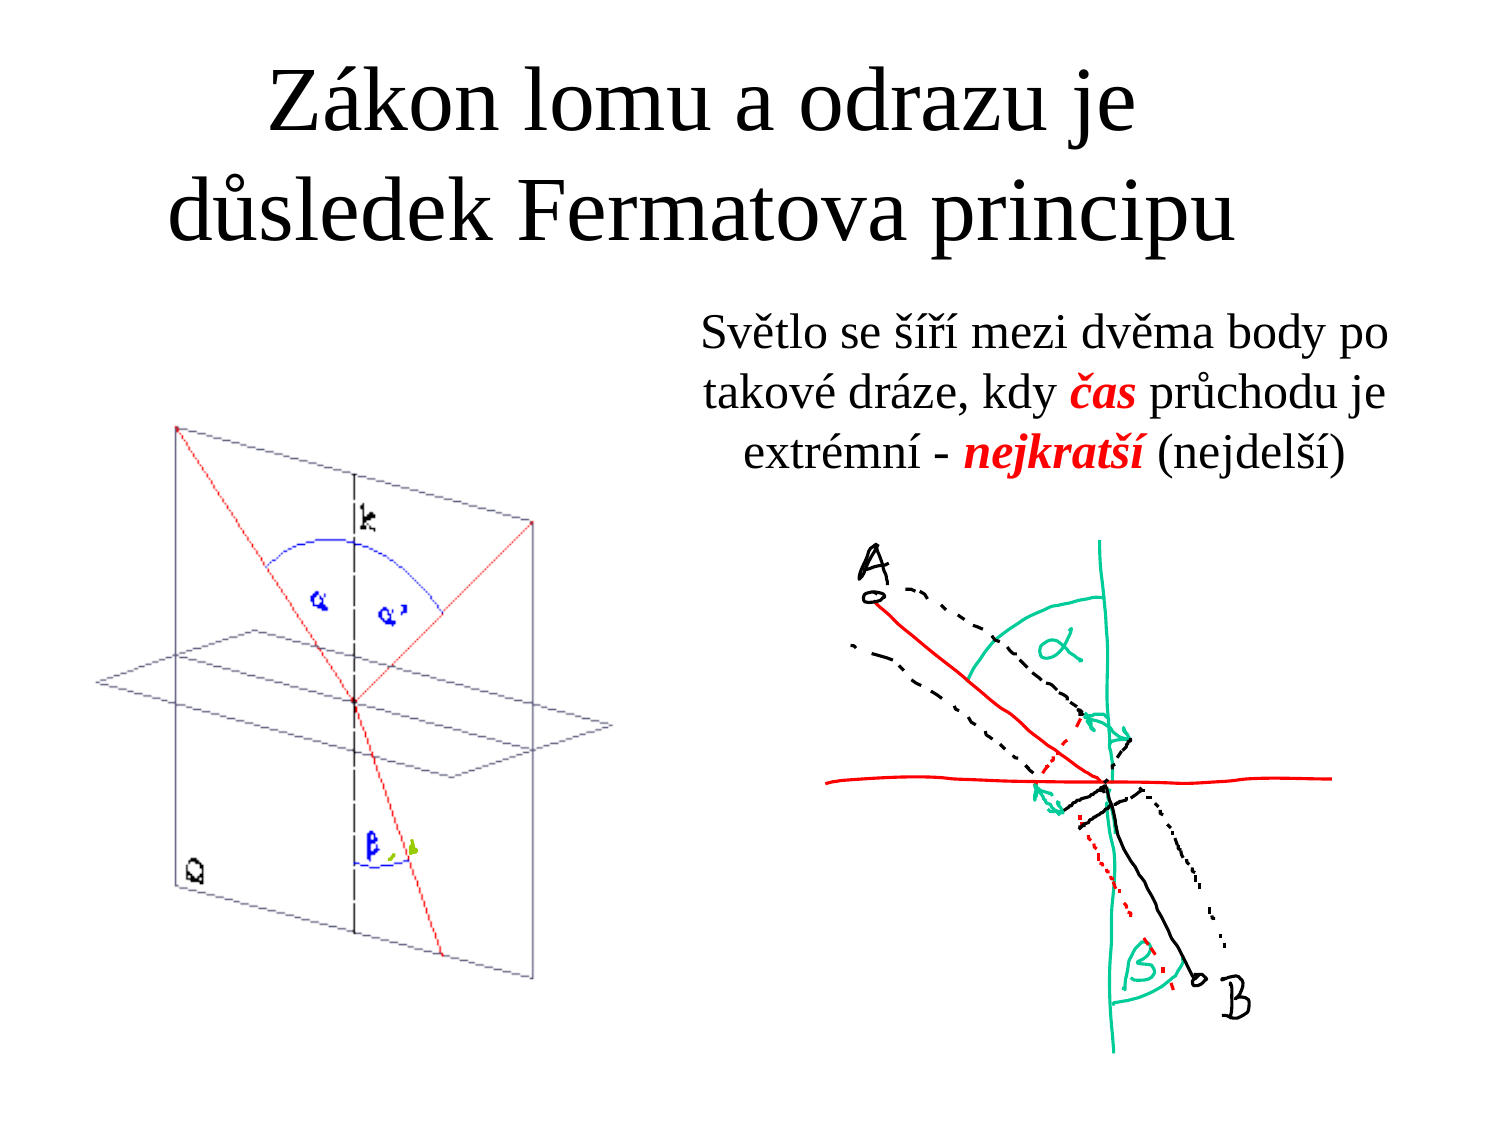

Zákon lomu a odrazu je důsledek Fermatova principu
Světlo se šíří mezi dvěma body po takové dráze, kdy čas průchodu je extrémní - nejkratší (nejdelší)